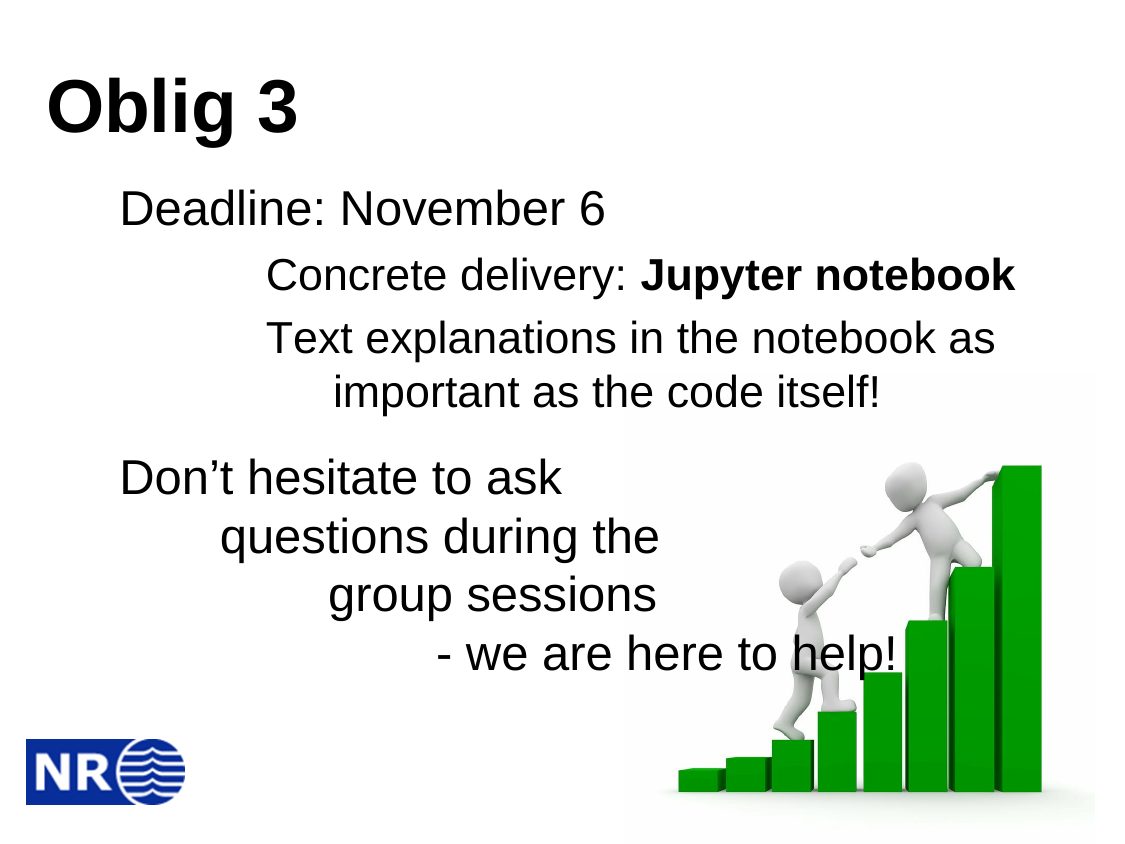

# Oblig 3
Deadline: November 6
Concrete delivery: Jupyter notebook
Text explanations in the notebook as important as the code itself!
Don’t hesitate to ask questions during the group sessions - we are here to help!